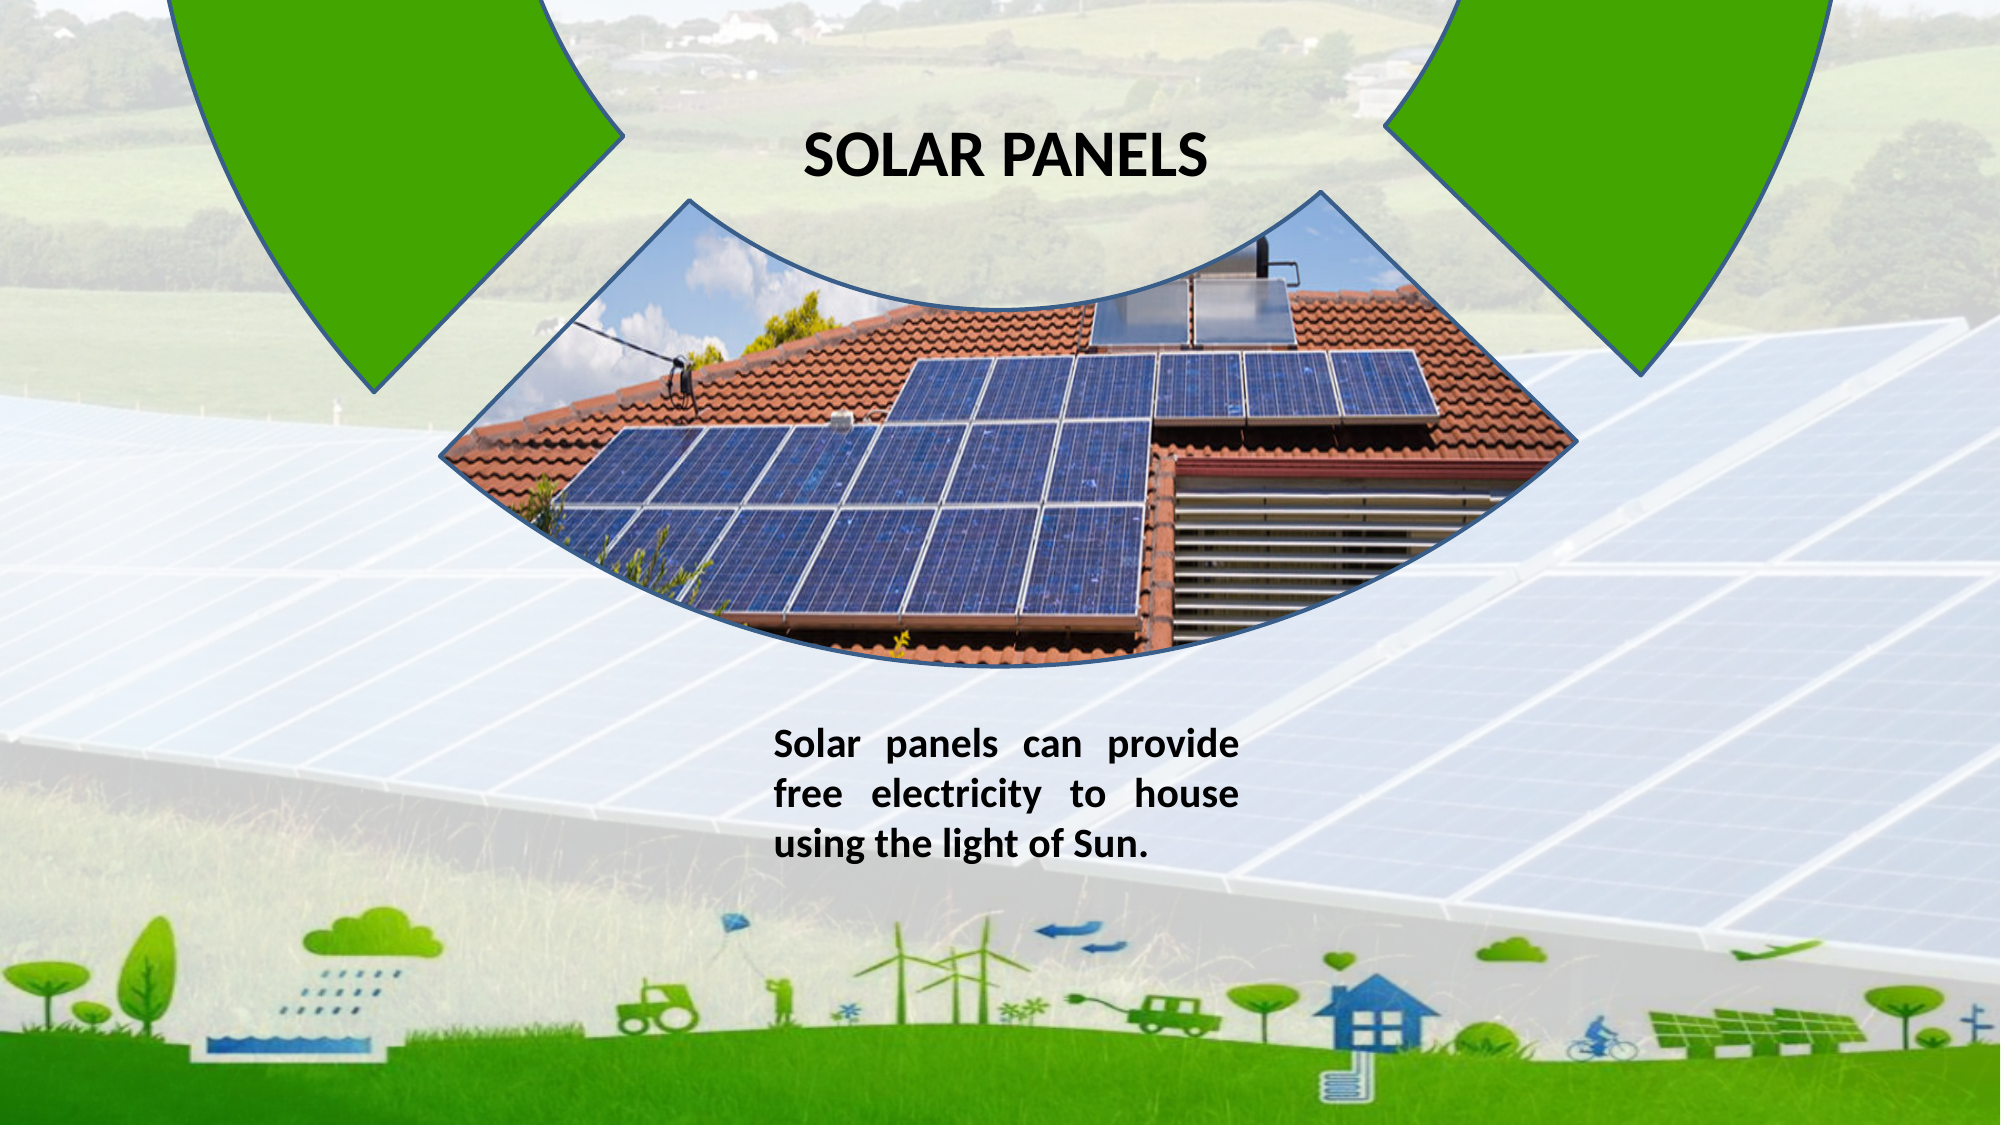

SOLAR PANELS
Solar panels can provide free electricity to house using the light of Sun.